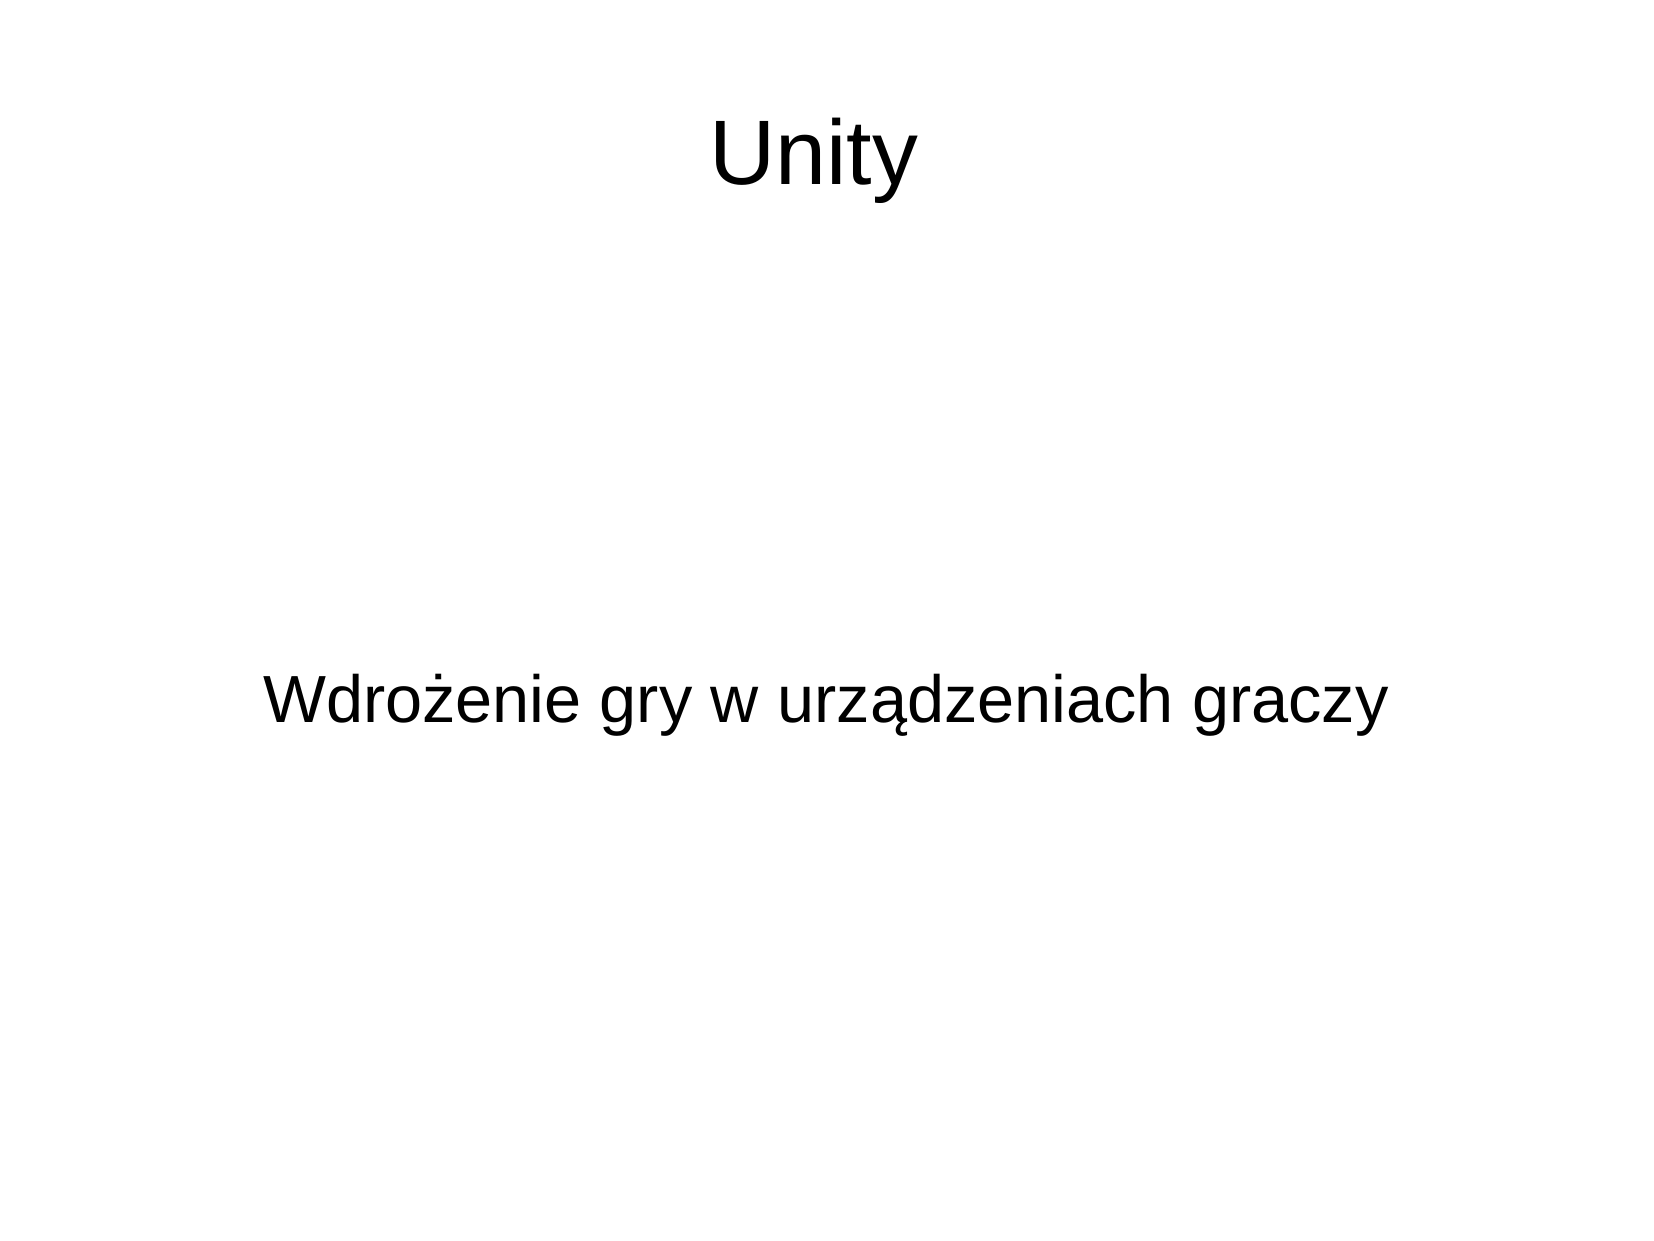

# Unity
Wdrożenie gry w urządzeniach graczy